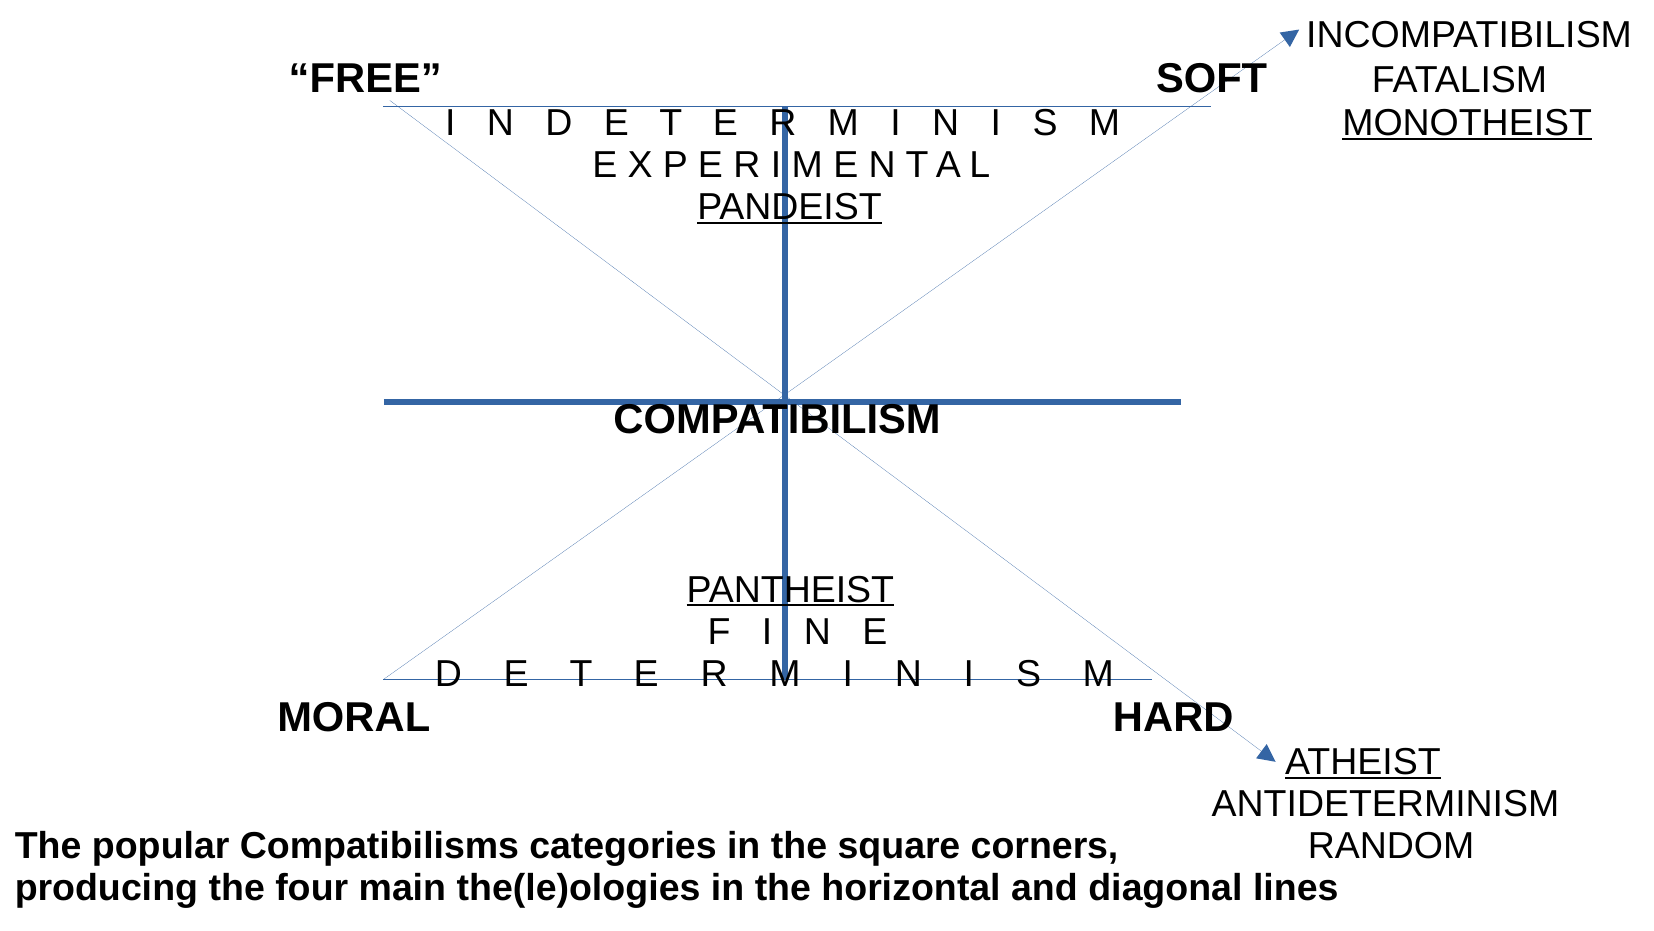

INCOMPATIBILISM “FREE” SOFT FATALISM
 I N D E T E R M I N I S M MONOTHEIST
 E X P E R I M E N T A L
 PANDEIST
 COMPATIBILISM
 PANTHEIST
 F I N E
 D E T E R M I N I S M
 MORAL HARD
 ATHEIST
 ANTIDETERMINISM
The popular Compatibilisms categories in the square corners, RANDOM producing the four main the(le)ologies in the horizontal and diagonal lines